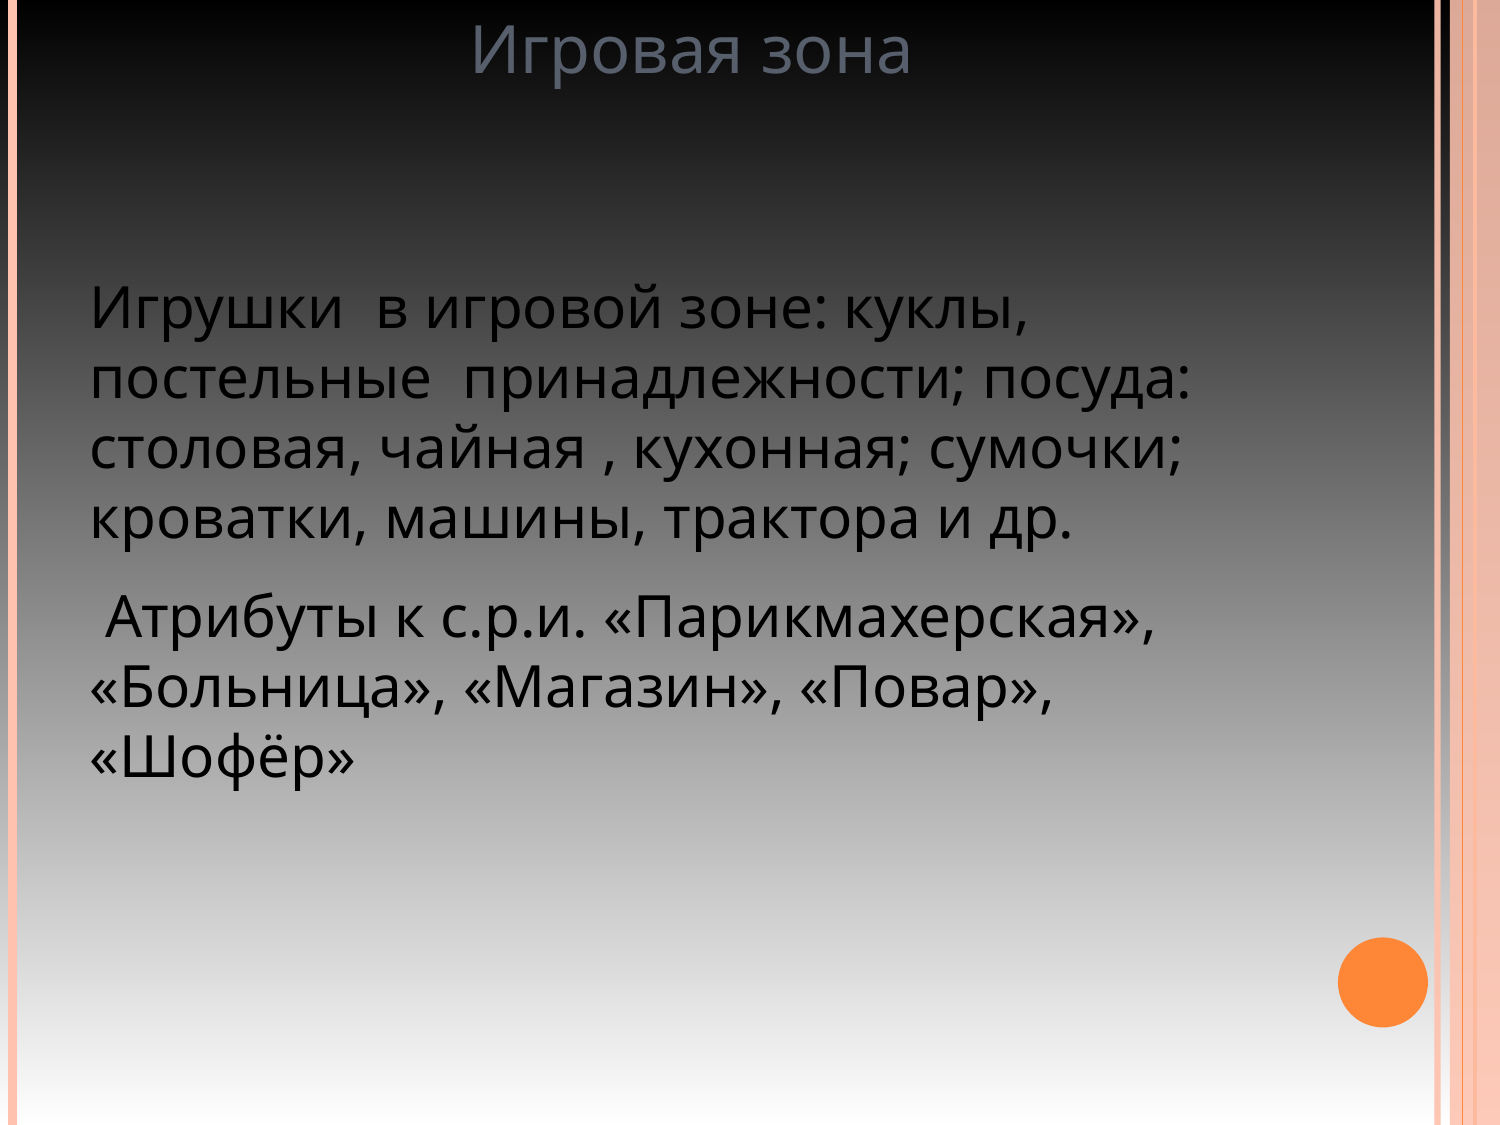

# Игровая зона
Игрушки в игровой зоне: куклы, постельные принадлежности; посуда: столовая, чайная , кухонная; сумочки; кроватки, машины, трактора и др.
 Атрибуты к с.р.и. «Парикмахерская», «Больница», «Магазин», «Повар», «Шофёр»